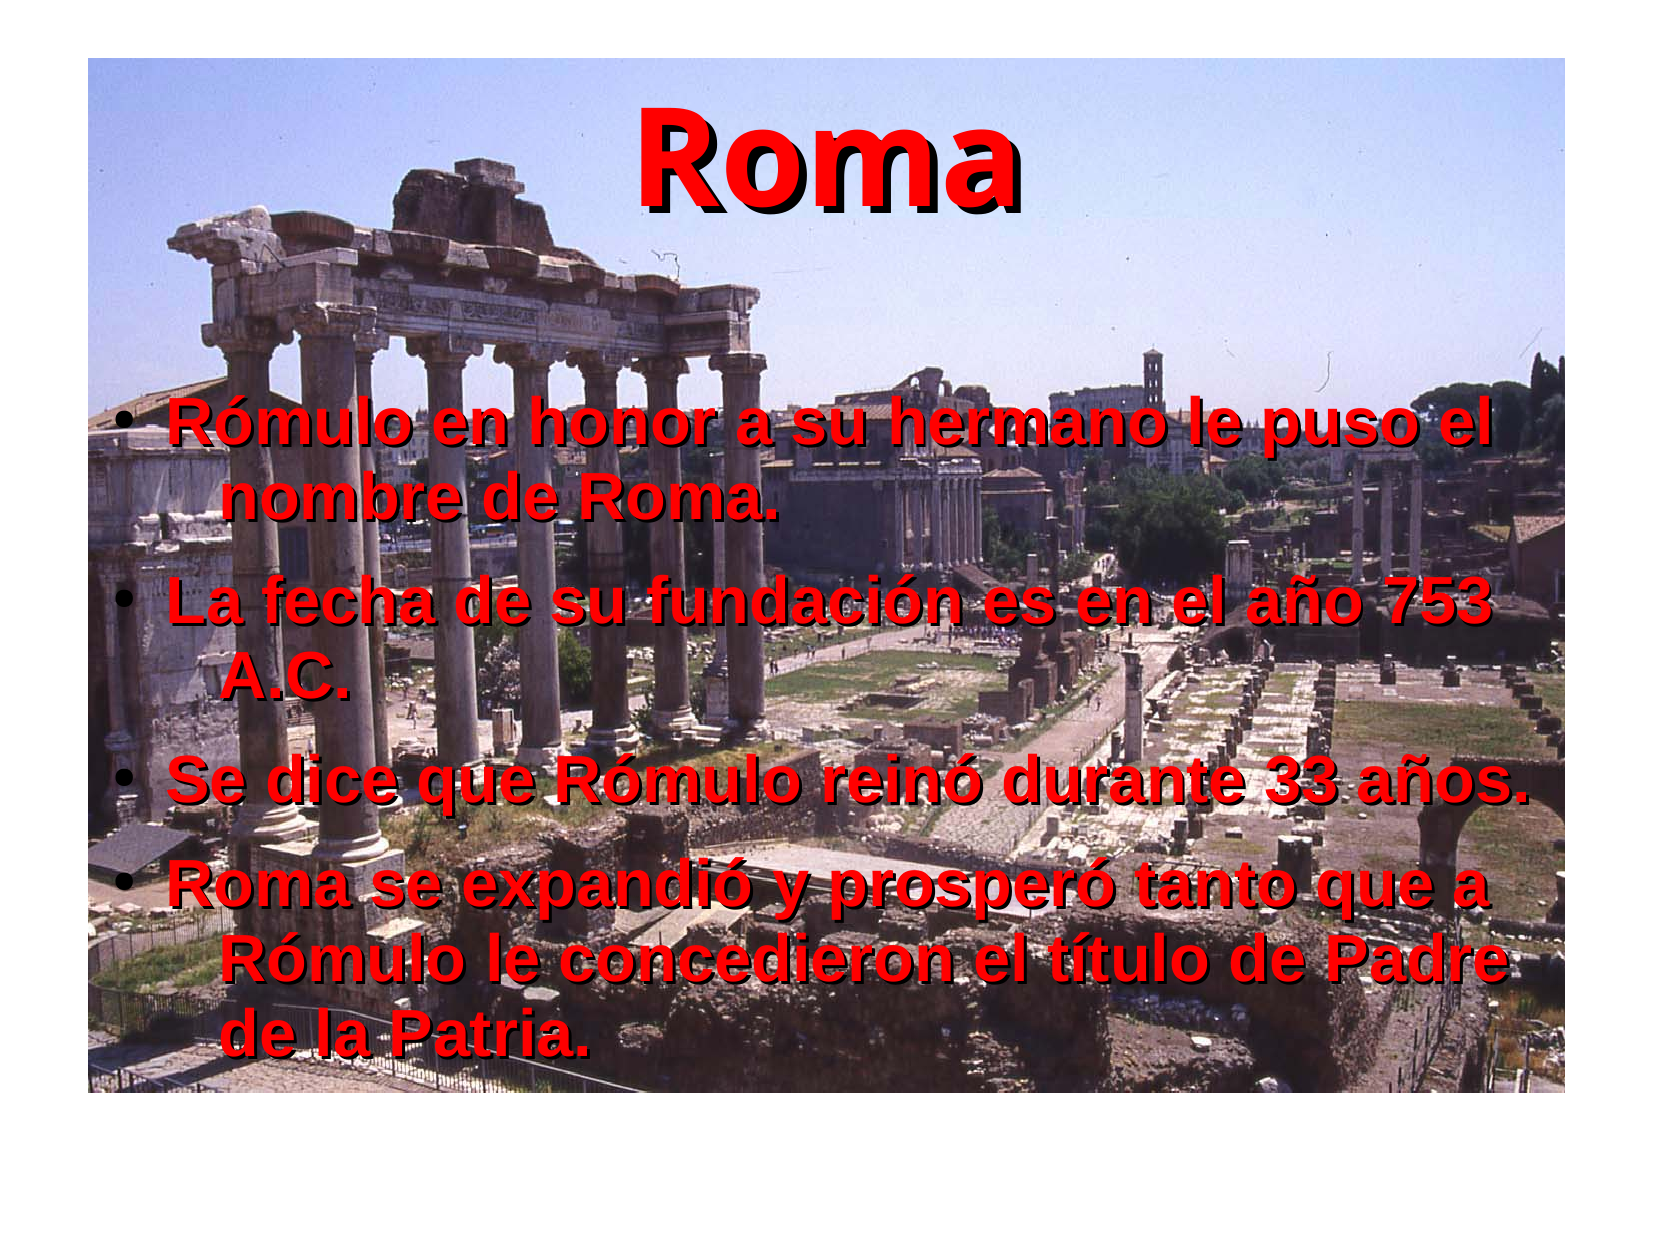

# Roma
Rómulo en honor a su hermano le puso el nombre de Roma.
La fecha de su fundación es en el año 753 A.C.
Se dice que Rómulo reinó durante 33 años.
Roma se expandió y prosperó tanto que a Rómulo le concedieron el título de Padre de la Patria.